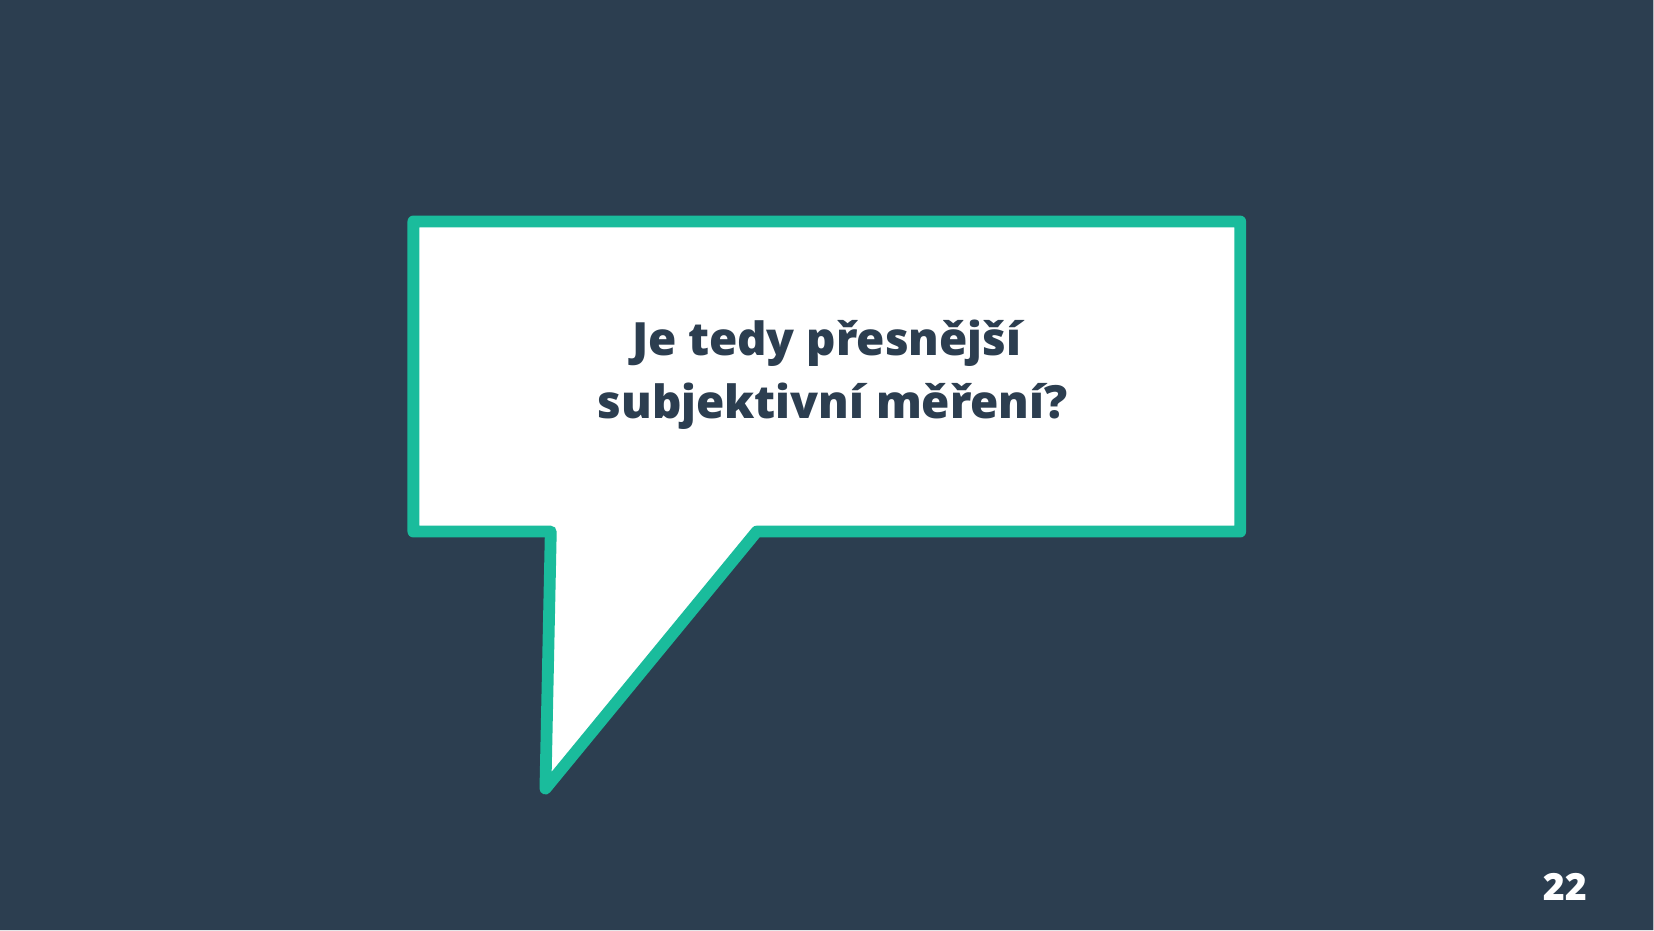

# Je tedy přesnější subjektivní měření?
22